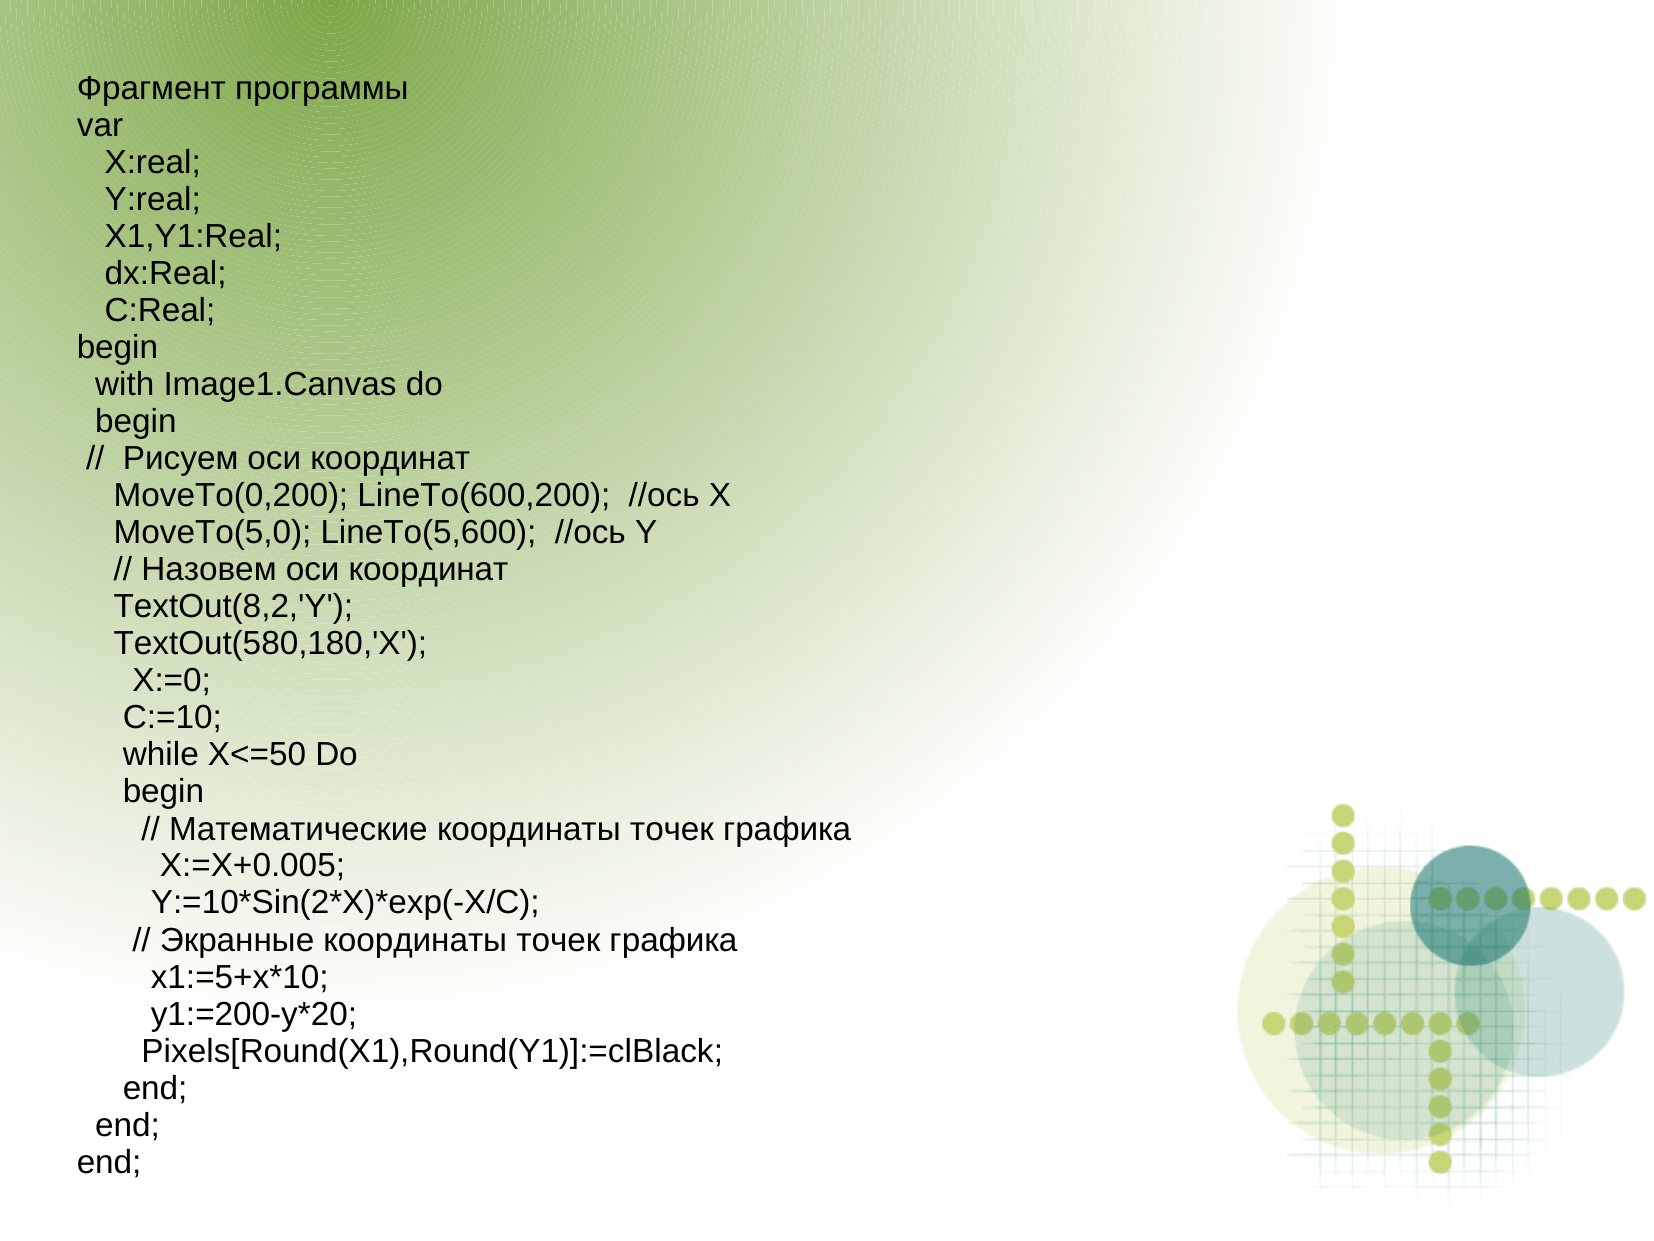

Фрагмент программы
var
 X:real;
 Y:real;
 X1,Y1:Real;
 dx:Real;
 C:Real;
begin
 with Image1.Canvas do
 begin
 // Рисуем оси координат
 MoveTo(0,200); LineTo(600,200); //ось X
 MoveTo(5,0); LineTo(5,600); //ось Y
 // Назовем оси координат
 TextOut(8,2,'Y');
 TextOut(580,180,'X');
 X:=0;
 C:=10;
 while X<=50 Do
 begin
 // Математические координаты точек графика
 X:=X+0.005;
 Y:=10*Sin(2*X)*exp(-X/C);
 // Экранные координаты точек графика
 x1:=5+x*10;
 y1:=200-y*20;
 Pixels[Round(X1),Round(Y1)]:=clBlack;
 end;
 end;
end;